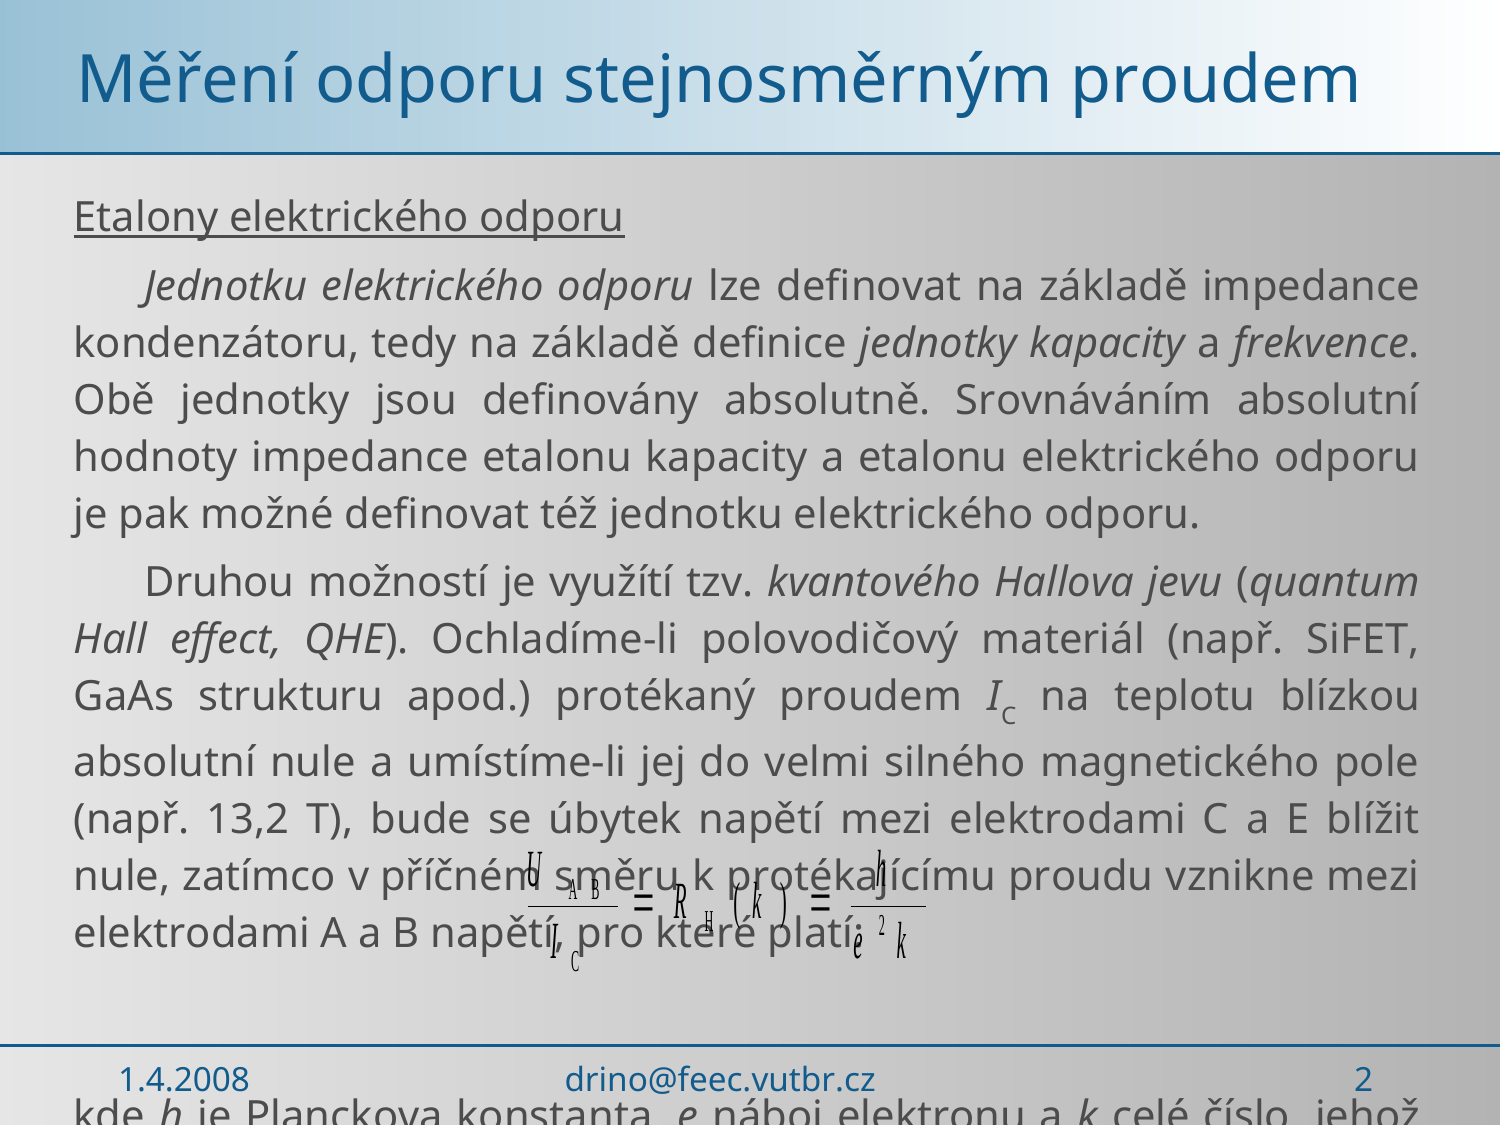

# Měření odporu stejnosměrným proudem
Etalony elektrického odporu
Jednotku elektrického odporu lze definovat na základě impedance kondenzátoru, tedy na základě definice jednotky kapacity a frekvence. Obě jednotky jsou definovány absolutně. Srovnáváním absolutní hodnoty impedance etalonu kapacity a etalonu elektrického odporu je pak možné definovat též jednotku elektrického odporu.
Druhou možností je využítí tzv. kvantového Hallova jevu (quantum Hall effect, QHE). Ochladíme-li polovodičový materiál (např. SiFET, GaAs strukturu apod.) protékaný proudem IC na teplotu blízkou absolutní nule a umístíme-li jej do velmi silného magnetického pole (např. 13,2 T), bude se úbytek napětí mezi elektrodami C a E blížit nule, zatímco v příčném směru k protékajícímu proudu vznikne mezi elektrodami A a B napětí, pro které platí:
kde h je Planckova konstanta, e náboj elektronu a k celé číslo, jehož
1.4.2008
drino@feec.vutbr.cz